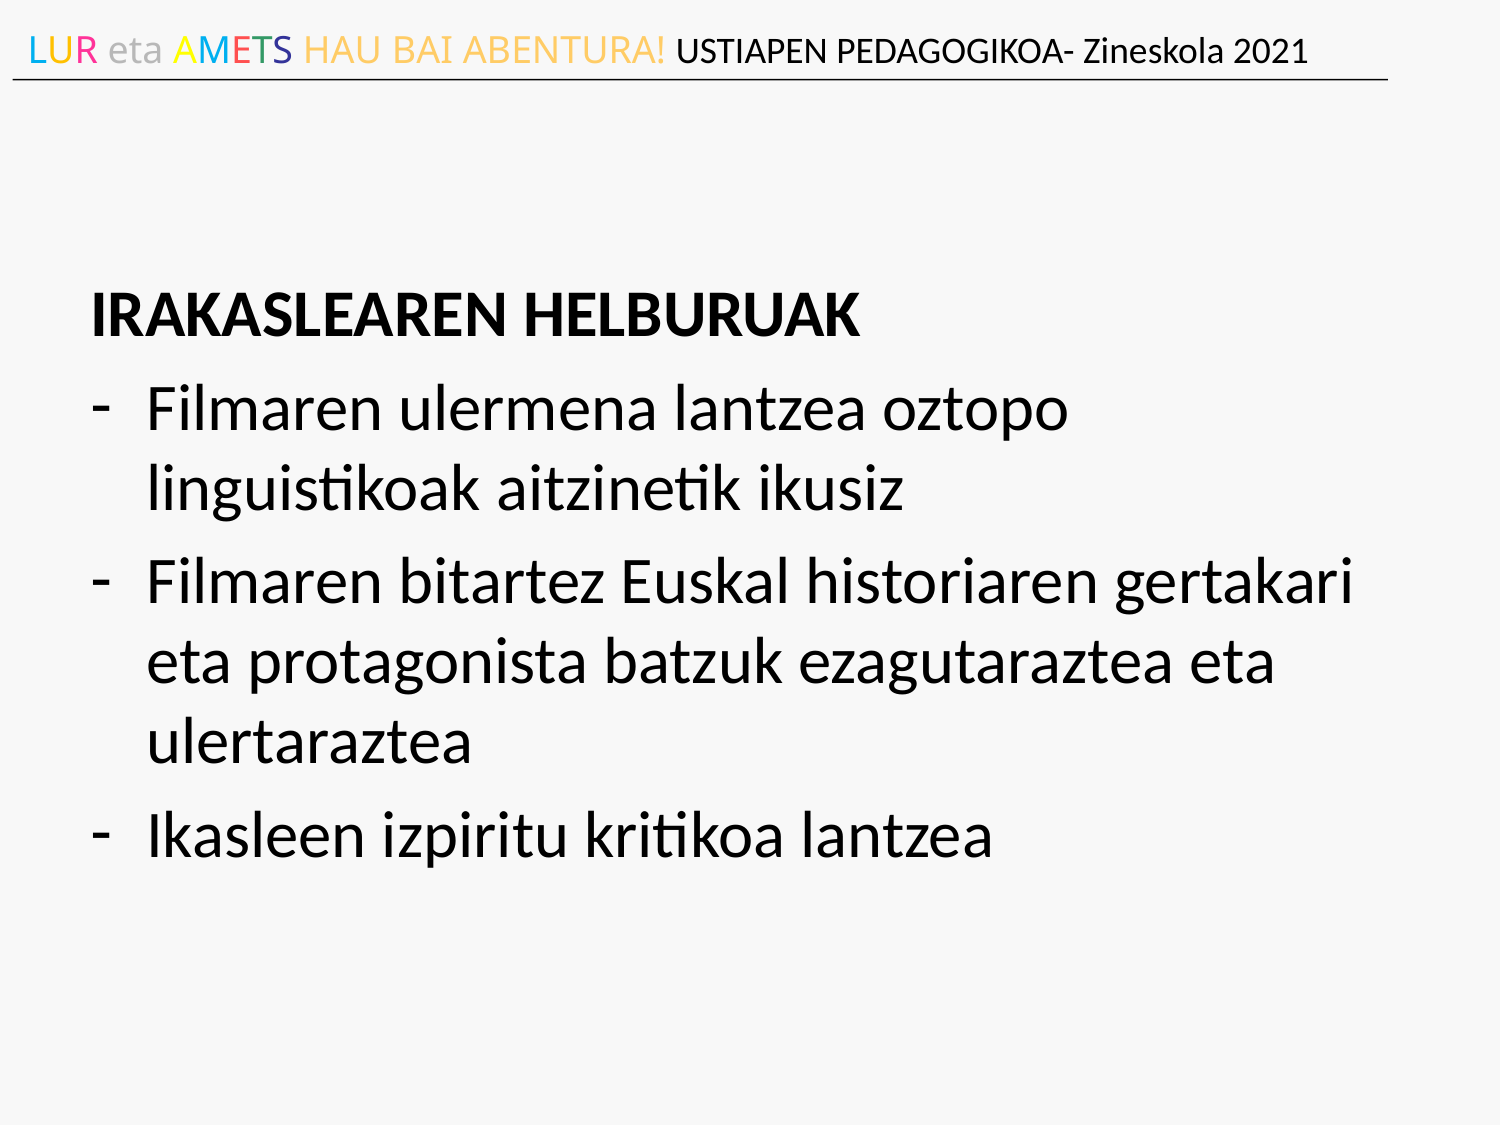

LUR eta AMETS HAU BAI ABENTURA! USTIAPEN PEDAGOGIKOA- Zineskola 2021
# IRAKASLEAREN HELBURUAK
Filmaren ulermena lantzea oztopo linguistikoak aitzinetik ikusiz
Filmaren bitartez Euskal historiaren gertakari eta protagonista batzuk ezagutaraztea eta ulertaraztea
Ikasleen izpiritu kritikoa lantzea